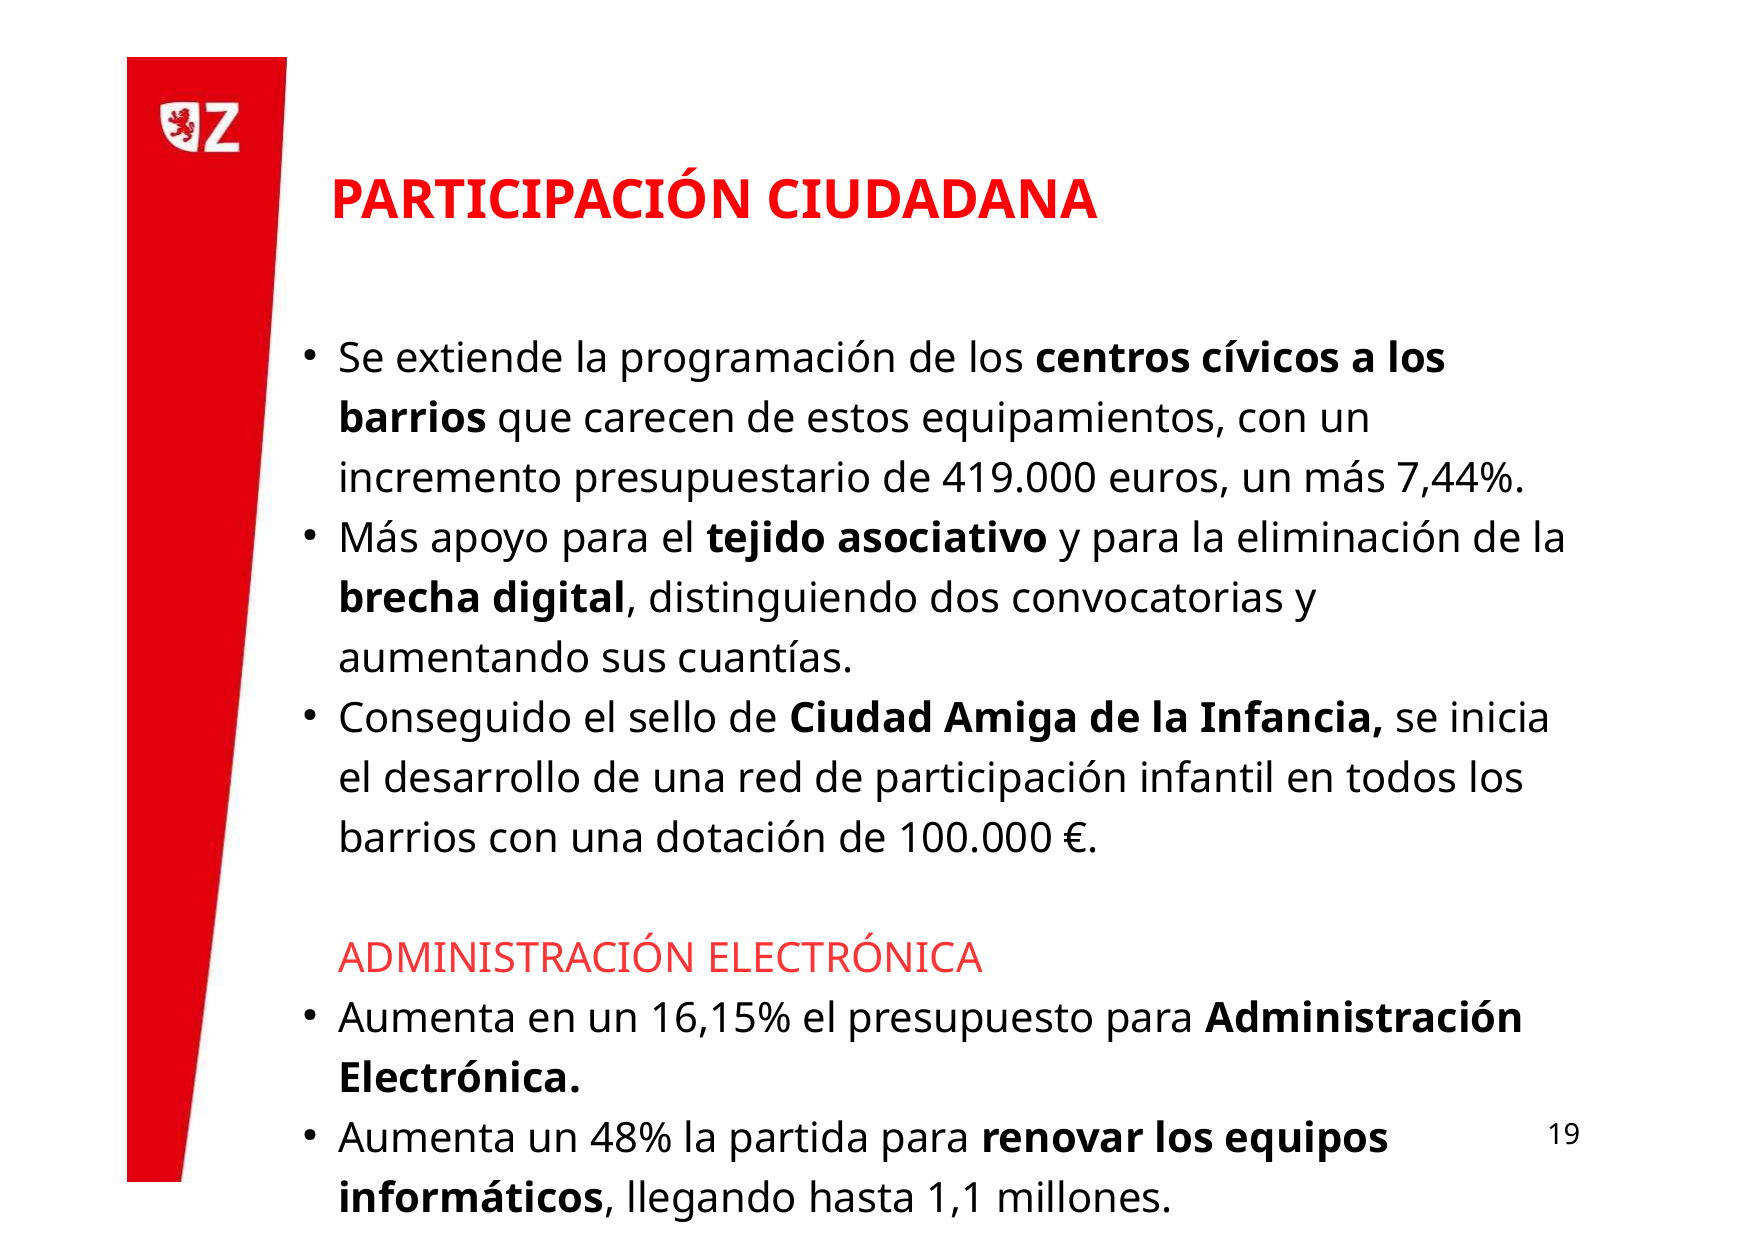

PARTICIPACIÓN CIUDADANA
Se extiende la programación de los centros cívicos a los barrios que carecen de estos equipamientos, con un incremento presupuestario de 419.000 euros, un más 7,44%.
Más apoyo para el tejido asociativo y para la eliminación de la brecha digital, distinguiendo dos convocatorias y aumentando sus cuantías.
Conseguido el sello de Ciudad Amiga de la Infancia, se inicia el desarrollo de una red de participación infantil en todos los barrios con una dotación de 100.000 €.
ADMINISTRACIÓN ELECTRÓNICA
Aumenta en un 16,15% el presupuesto para Administración Electrónica.
Aumenta un 48% la partida para renovar los equipos informáticos, llegando hasta 1,1 millones.